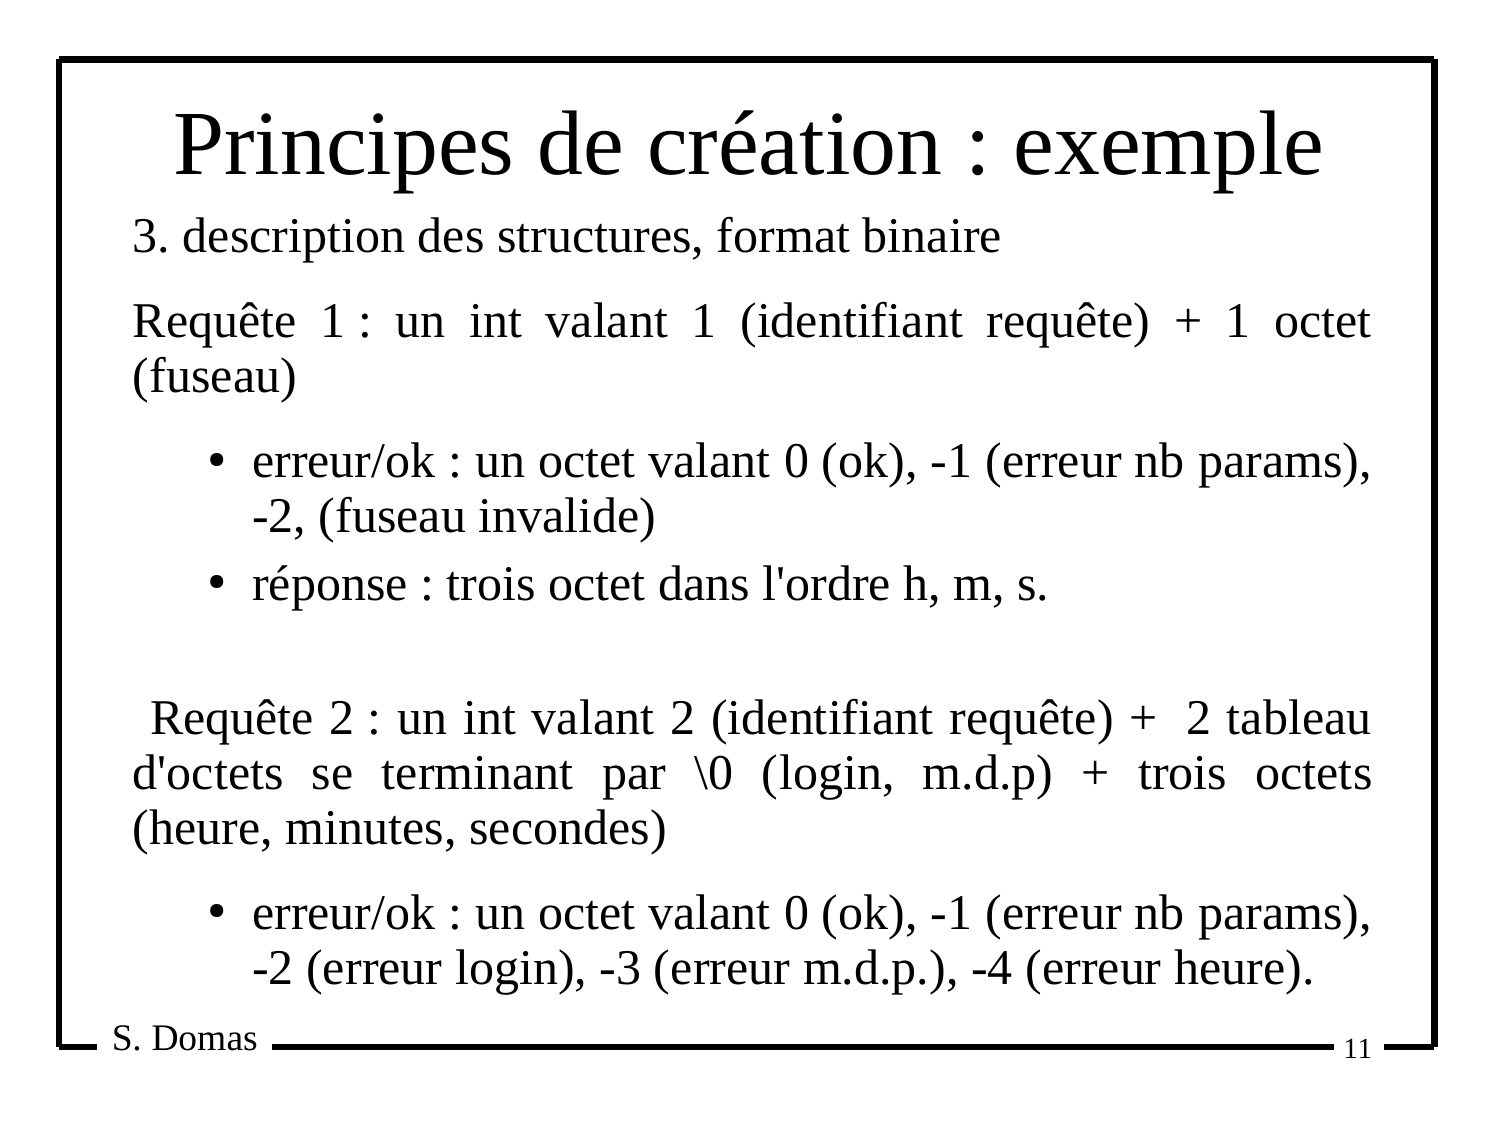

# Principes de création : exemple
S. Domas
3. description des structures, format binaire
Requête 1 : un int valant 1 (identifiant requête) + 1 octet (fuseau)
erreur/ok : un octet valant 0 (ok), -1 (erreur nb params), -2, (fuseau invalide)
réponse : trois octet dans l'ordre h, m, s.
Requête 2 : un int valant 2 (identifiant requête) +  2 tableau d'octets se terminant par \0 (login, m.d.p) + trois octets (heure, minutes, secondes)
erreur/ok : un octet valant 0 (ok), -1 (erreur nb params), -2 (erreur login), -3 (erreur m.d.p.), -4 (erreur heure).
11